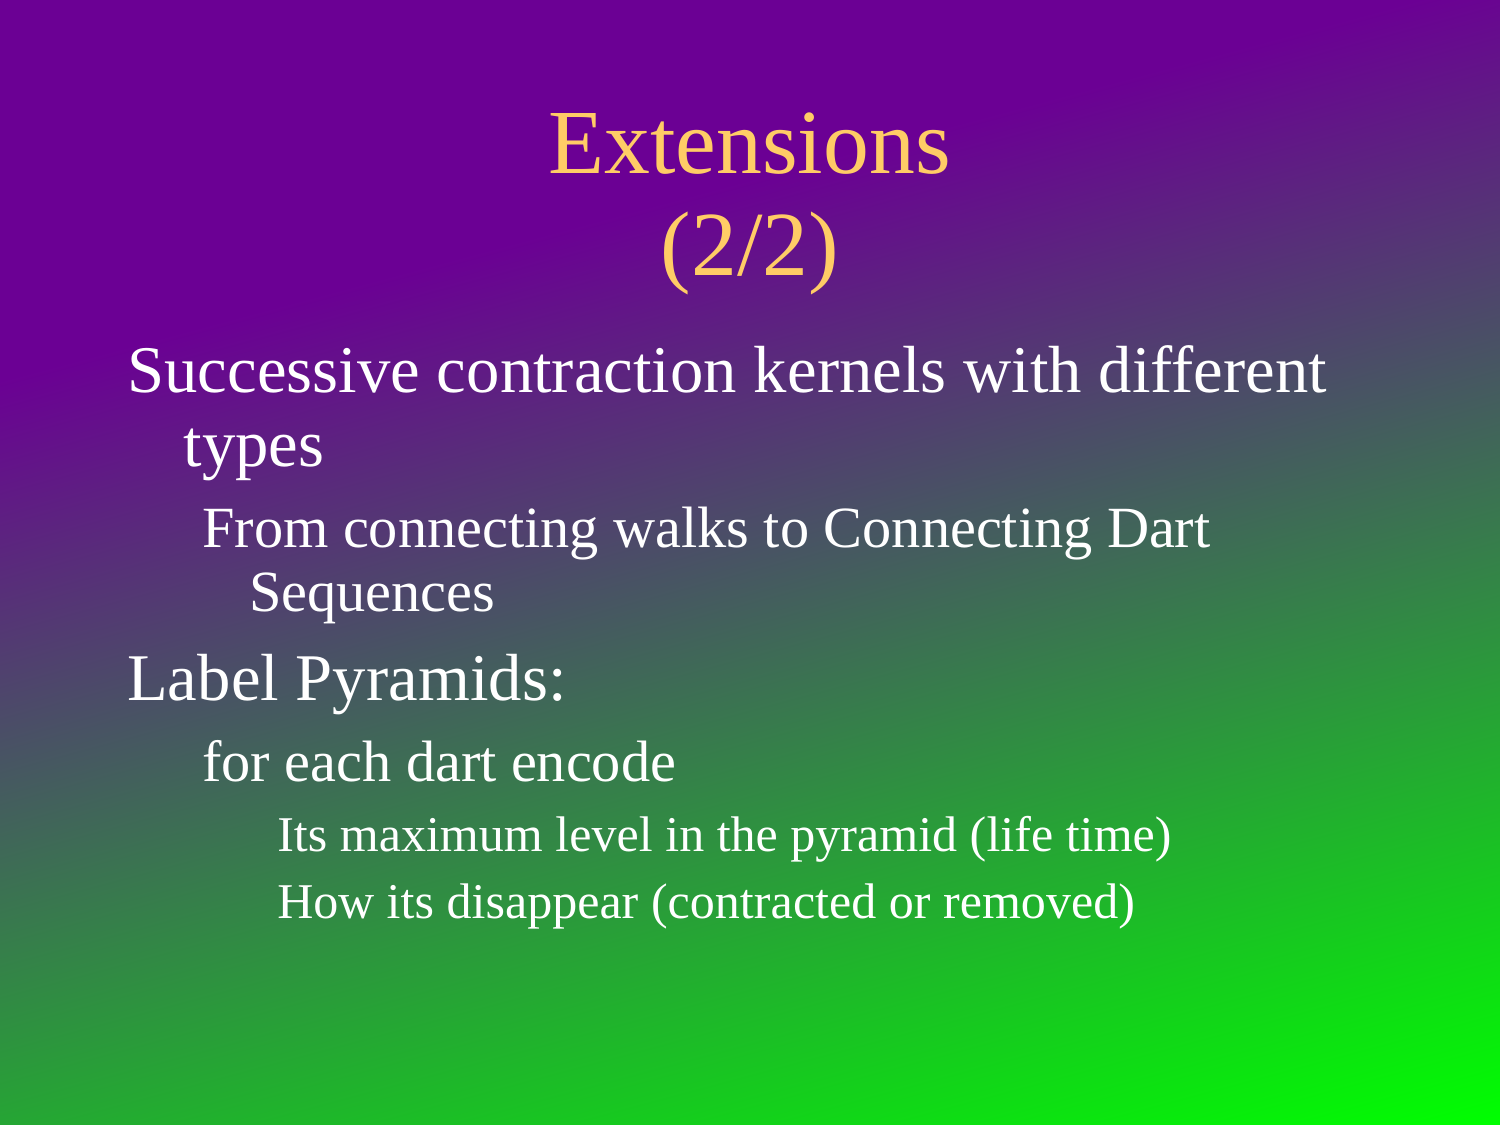

# Extensions (2/2)
Successive contraction kernels with different types
From connecting walks to Connecting Dart Sequences
Label Pyramids:
for each dart encode
Its maximum level in the pyramid (life time)
How its disappear (contracted or removed)